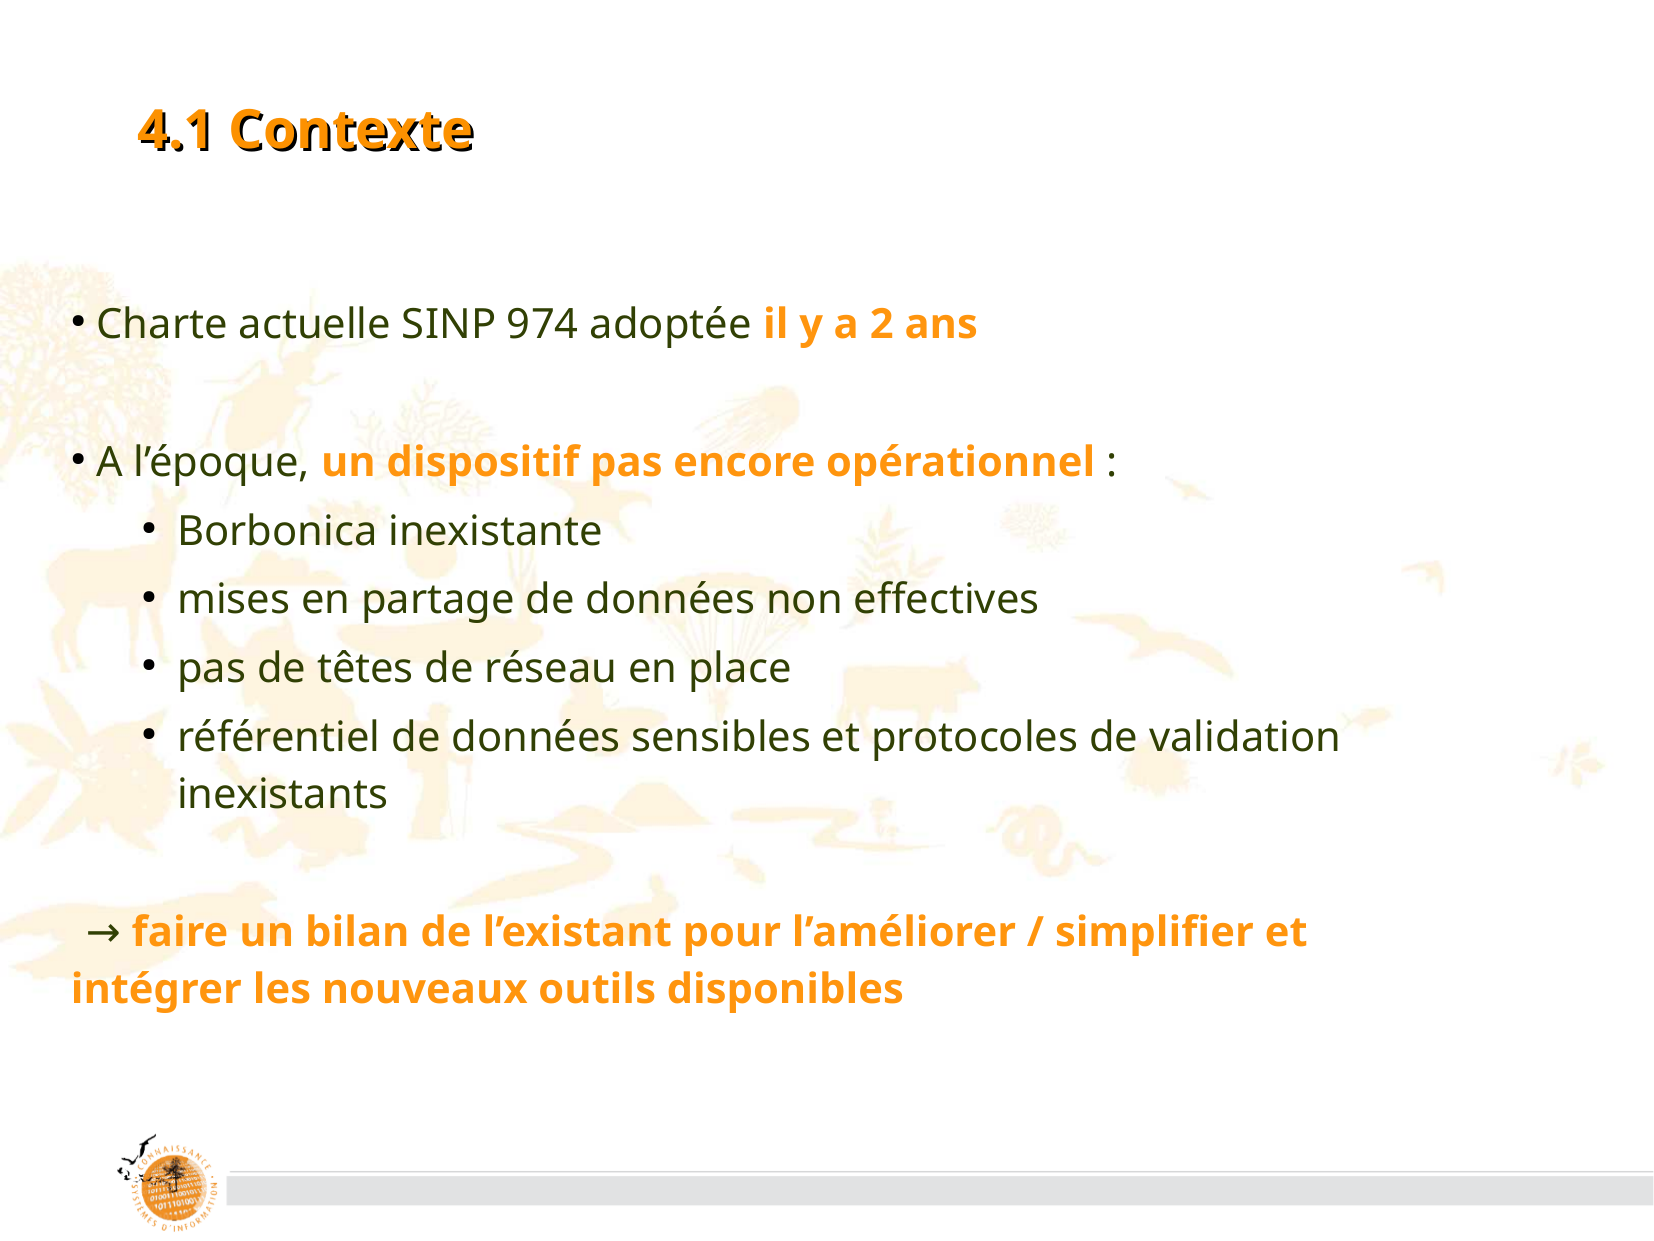

# 4.1 Contexte
 Charte actuelle SINP 974 adoptée il y a 2 ans
 A l’époque, un dispositif pas encore opérationnel :
Borbonica inexistante
mises en partage de données non effectives
pas de têtes de réseau en place
référentiel de données sensibles et protocoles de validation inexistants
→ faire un bilan de l’existant pour l’améliorer / simplifier et intégrer les nouveaux outils disponibles
Cotech SINP - 29/11/2018
25